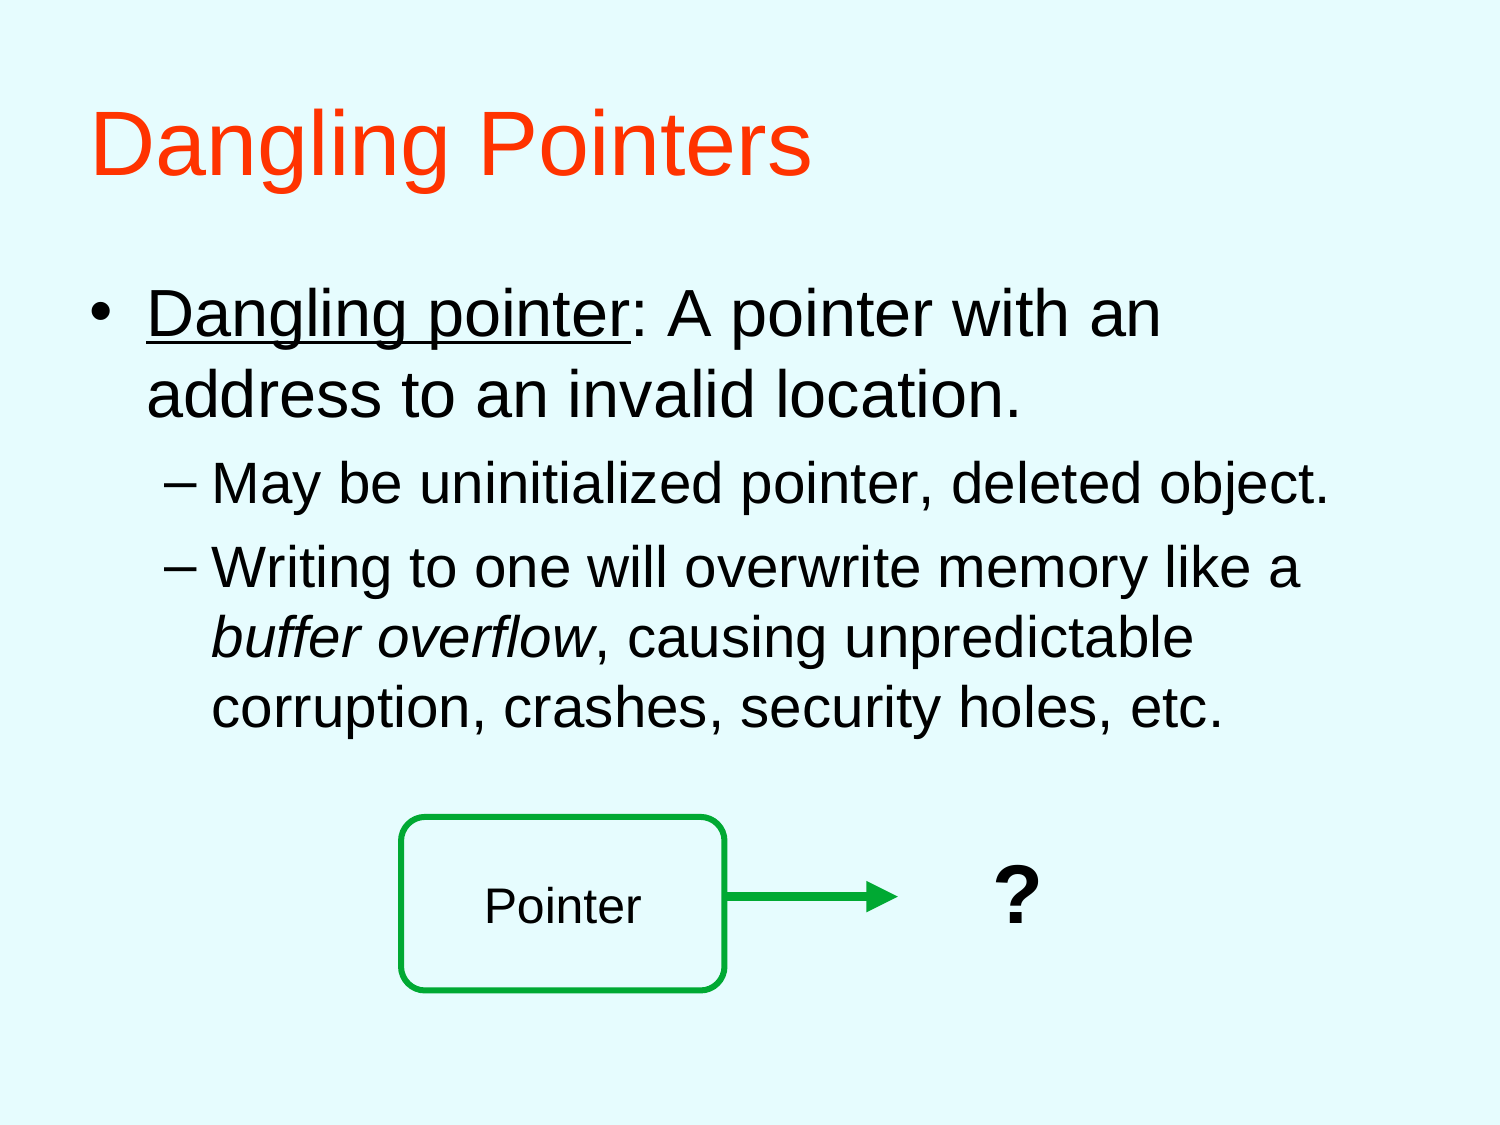

# Dangling Pointers
Dangling pointer: A pointer with an address to an invalid location.
May be uninitialized pointer, deleted object.
Writing to one will overwrite memory like a buffer overflow, causing unpredictable corruption, crashes, security holes, etc.
Pointer
?